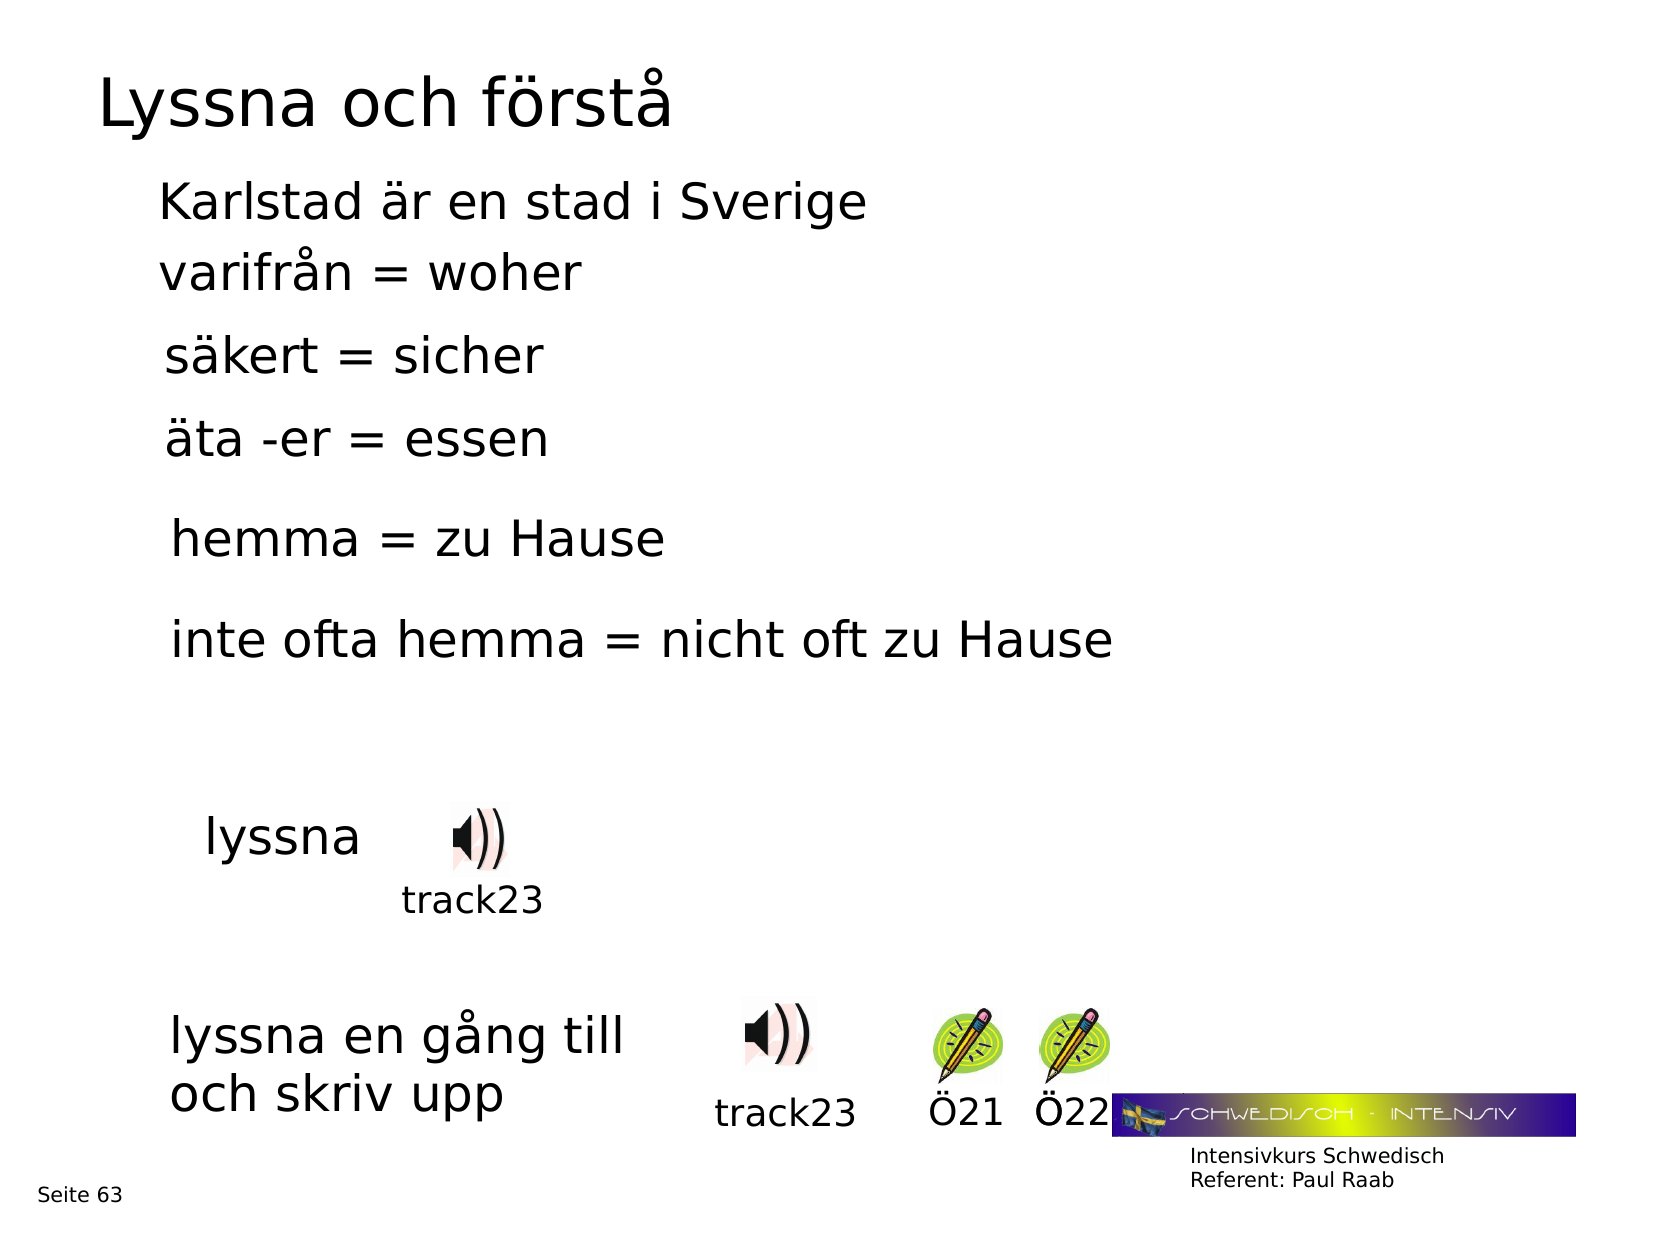

Lyssna och förstå
Karlstad är en stad i Sverige
varifrån = woher
säkert = sicher
äta -er = essen
hemma = zu Hause
inte ofta hemma = nicht oft zu Hause
lyssna
track23
lyssna en gång till
och skriv upp
Ö21
Ö22
Ö
track23